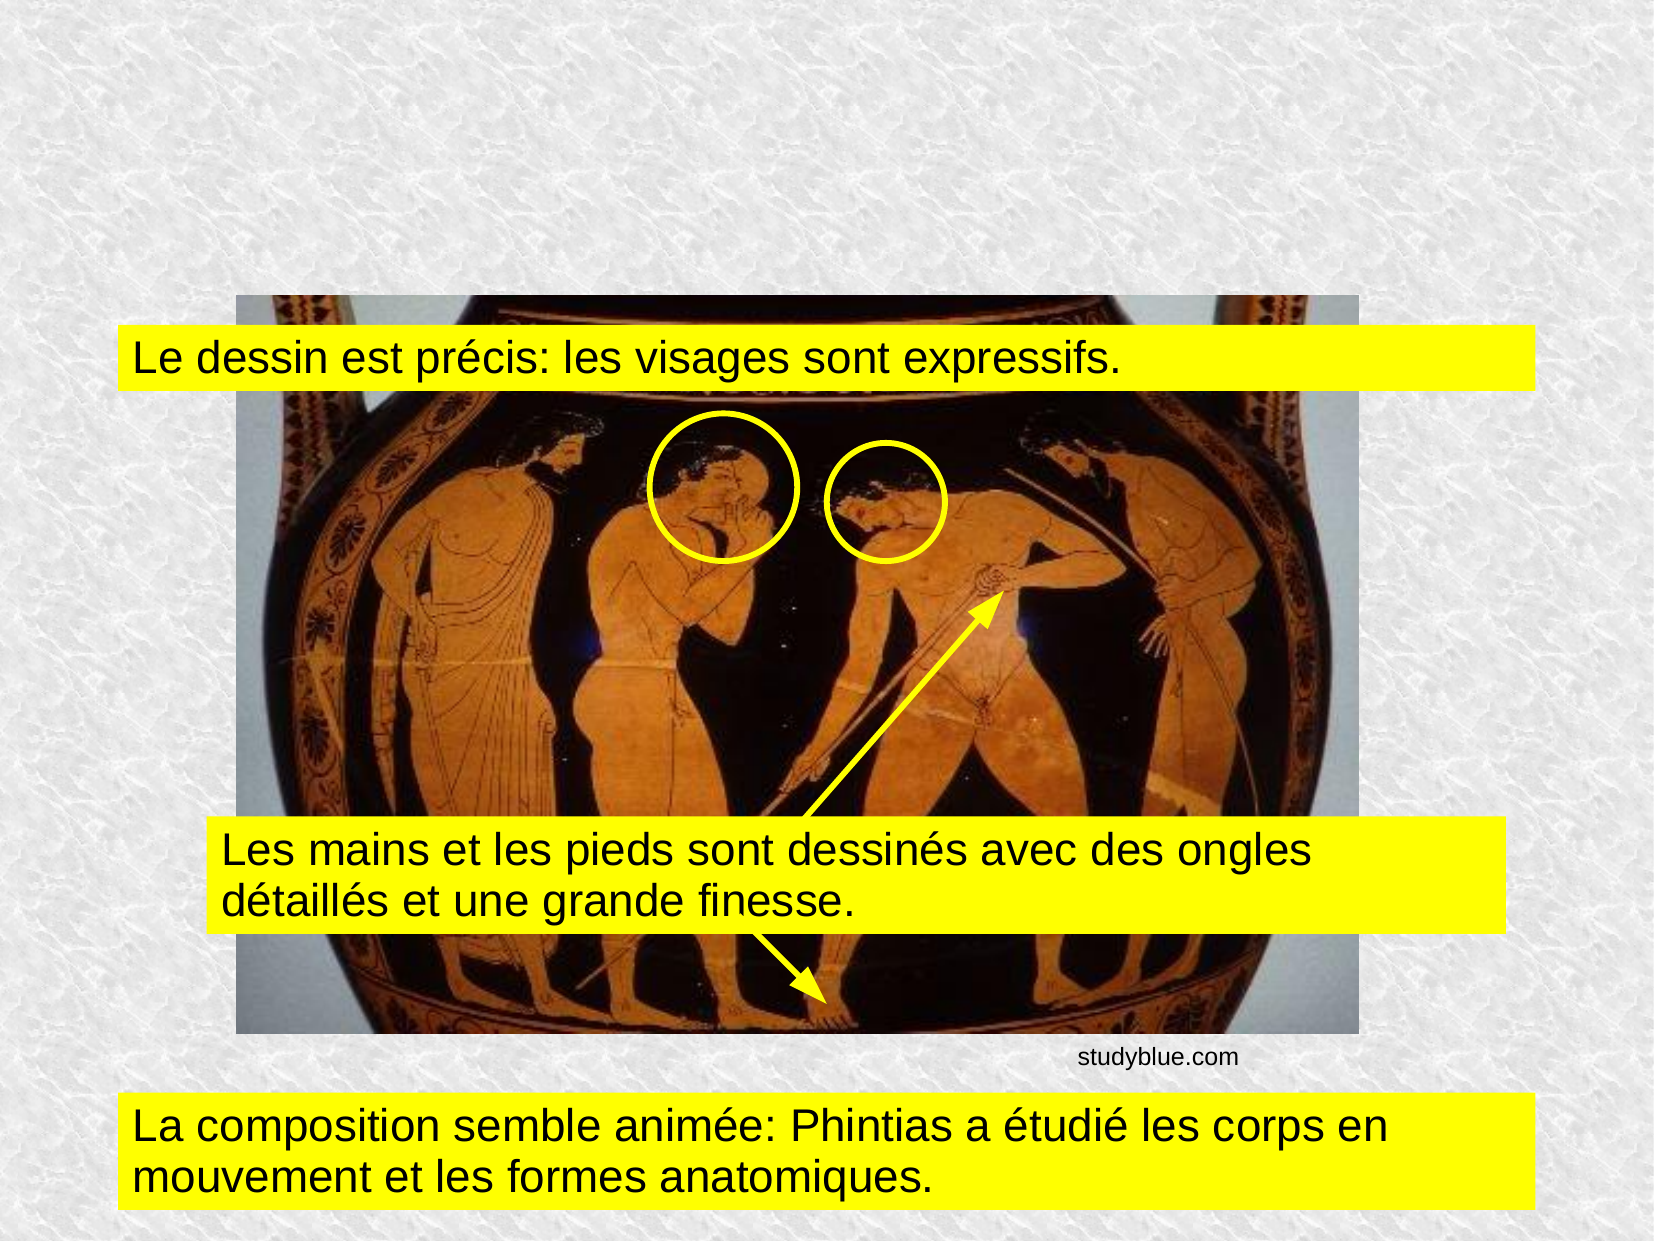

Le dessin est précis: les visages sont expressifs.
Les mains et les pieds sont dessinés avec des ongles détaillés et une grande finesse.
studyblue.com
La composition semble animée: Phintias a étudié les corps en mouvement et les formes anatomiques.